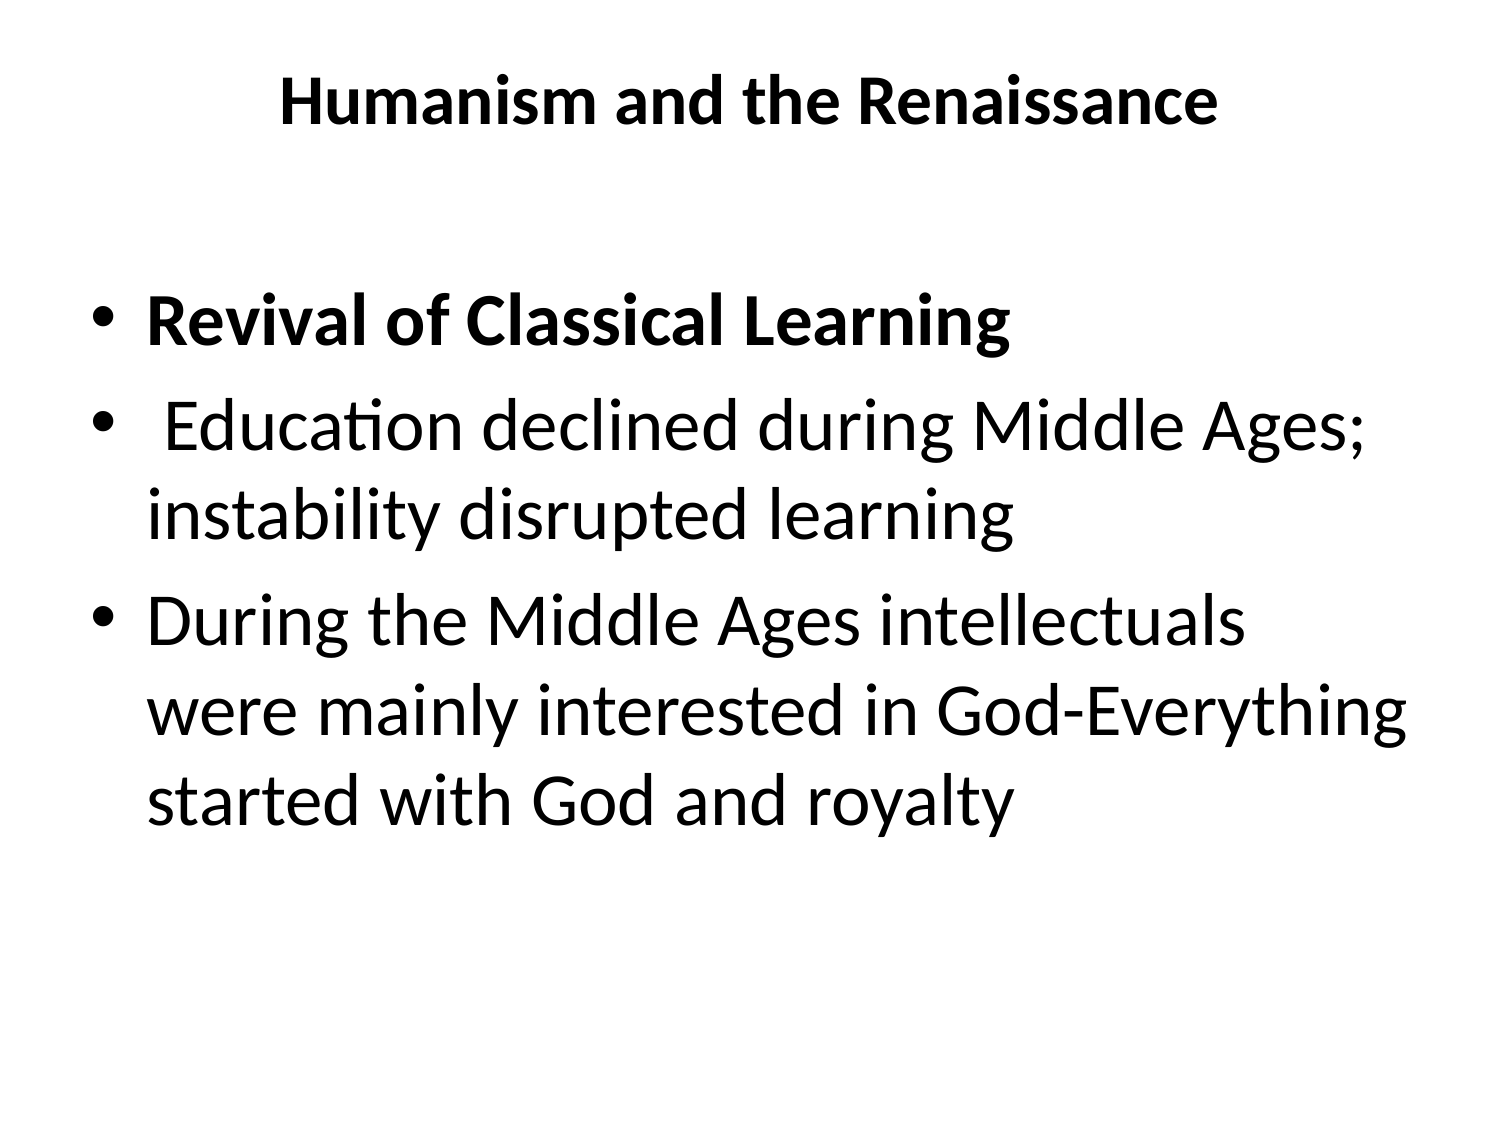

# Humanism and the Renaissance
Revival of Classical Learning
 Education declined during Middle Ages; instability disrupted learning
During the Middle Ages intellectuals were mainly interested in God-Everything started with God and royalty